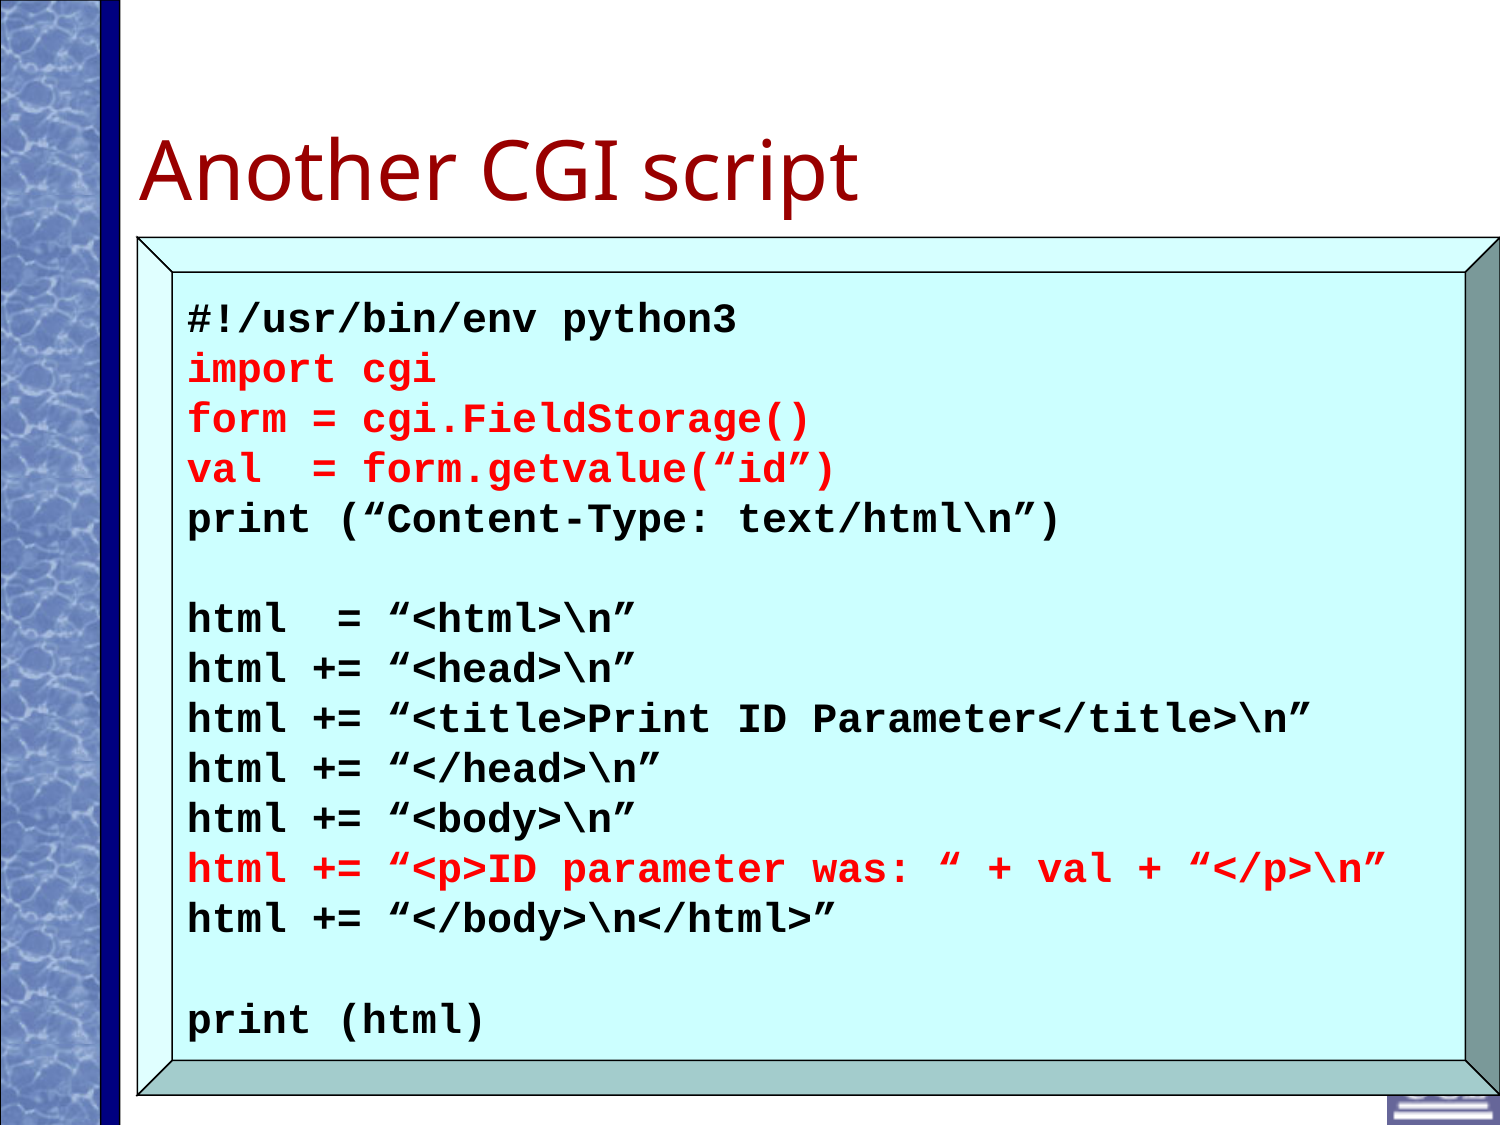

# Another CGI script
#!/usr/bin/env python3
import cgi
form = cgi.FieldStorage()
val = form.getvalue(“id”)
print (“Content-Type: text/html\n”)
html = “<html>\n”
html += “<head>\n”
html += “<title>Print ID Parameter</title>\n”
html += “</head>\n”
html += “<body>\n”
html += “<p>ID parameter was: “ + val + “</p>\n”
html += “</body>\n</html>”
print (html)